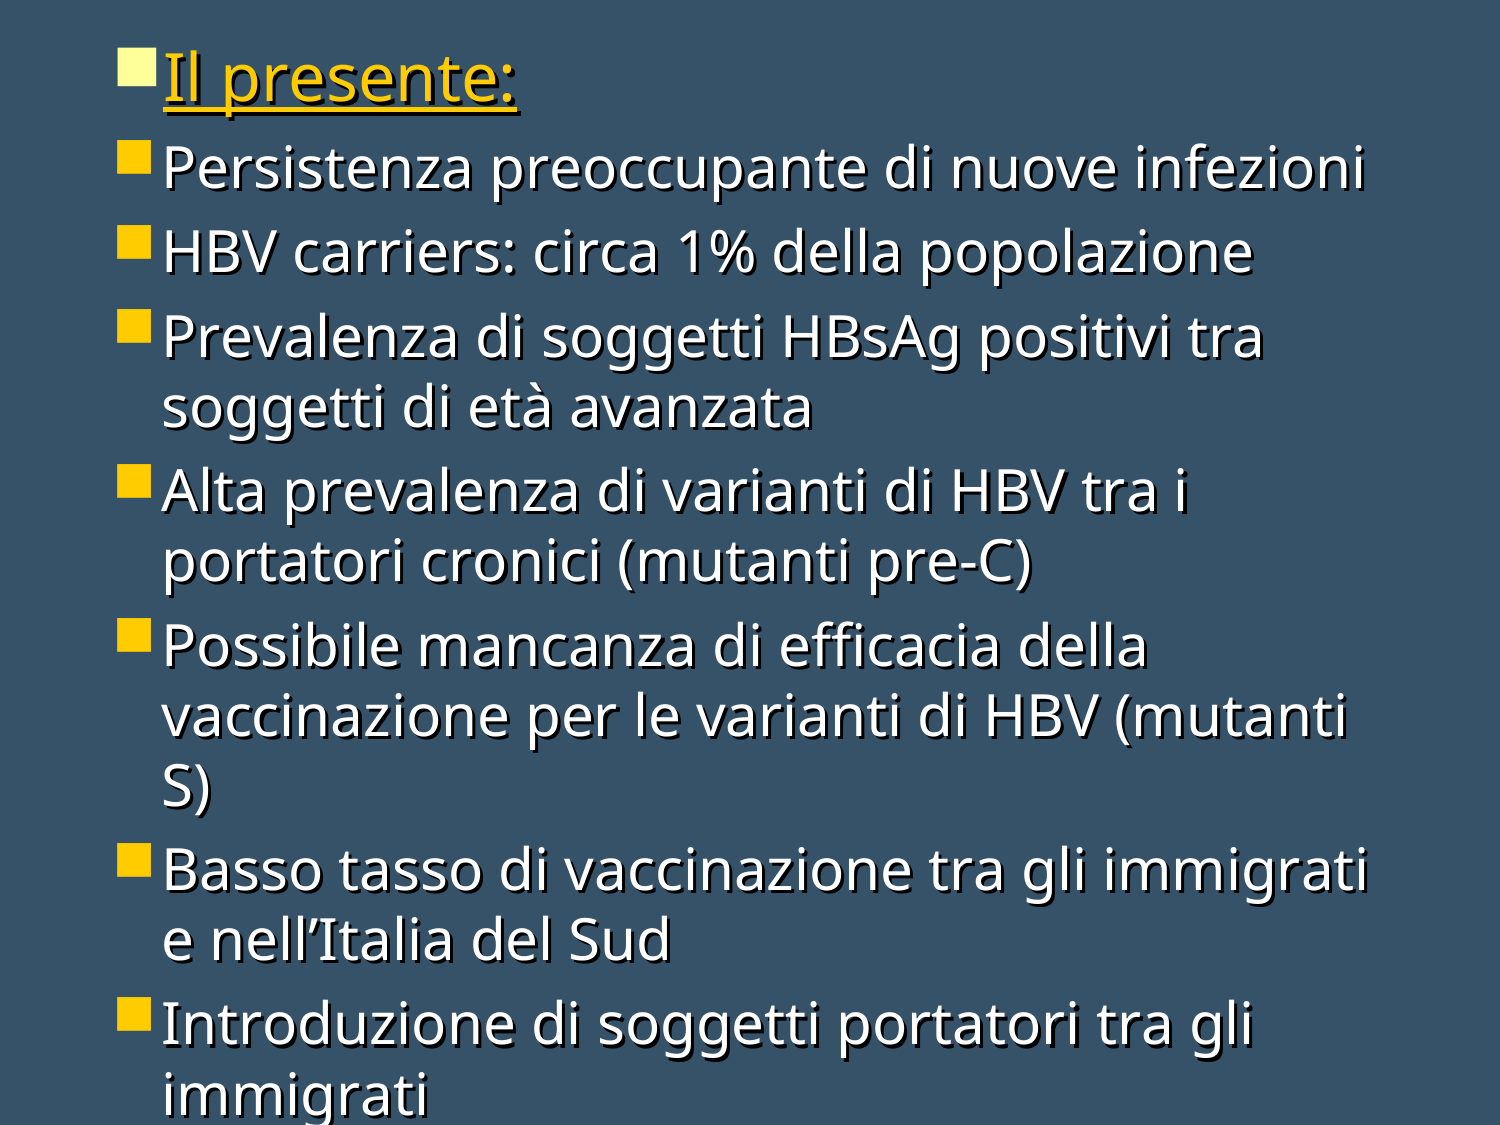

Il presente:
Persistenza preoccupante di nuove infezioni
HBV carriers: circa 1% della popolazione
Prevalenza di soggetti HBsAg positivi tra soggetti di età avanzata
Alta prevalenza di varianti di HBV tra i portatori cronici (mutanti pre-C)
Possibile mancanza di efficacia della vaccinazione per le varianti di HBV (mutanti S)
Basso tasso di vaccinazione tra gli immigrati e nell’Italia del Sud
Introduzione di soggetti portatori tra gli immigrati